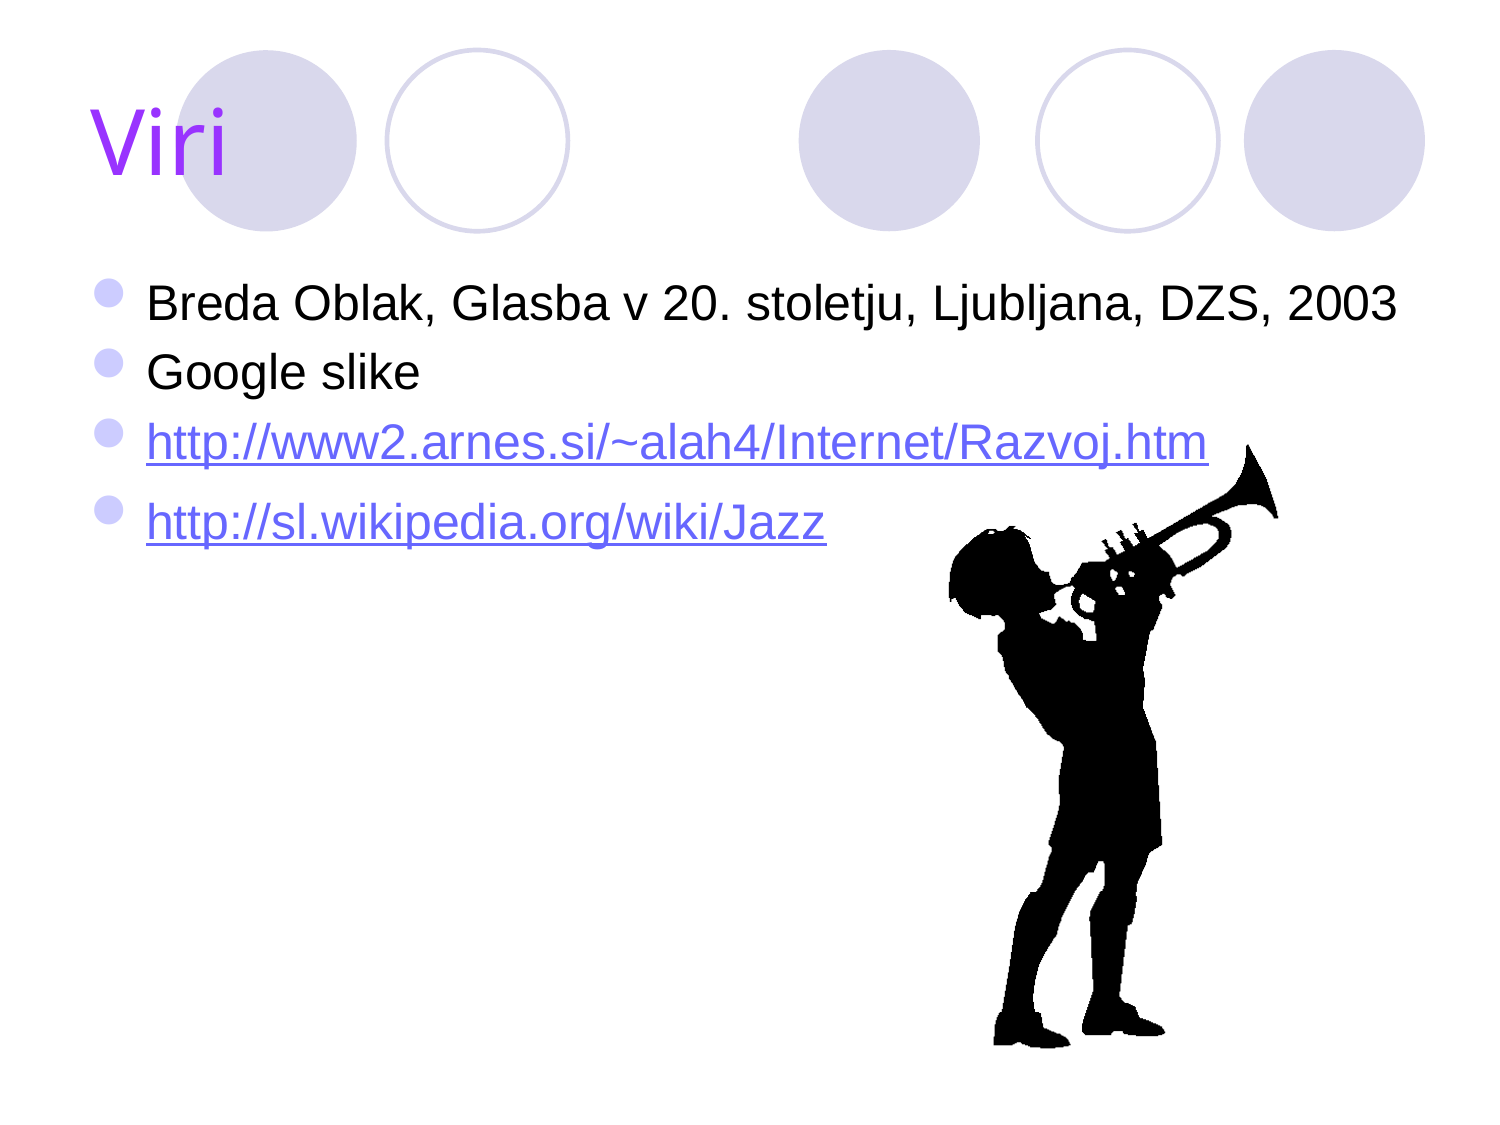

# Viri
Breda Oblak, Glasba v 20. stoletju, Ljubljana, DZS, 2003
Google slike
http://www2.arnes.si/~alah4/Internet/Razvoj.htm
http://sl.wikipedia.org/wiki/Jazz